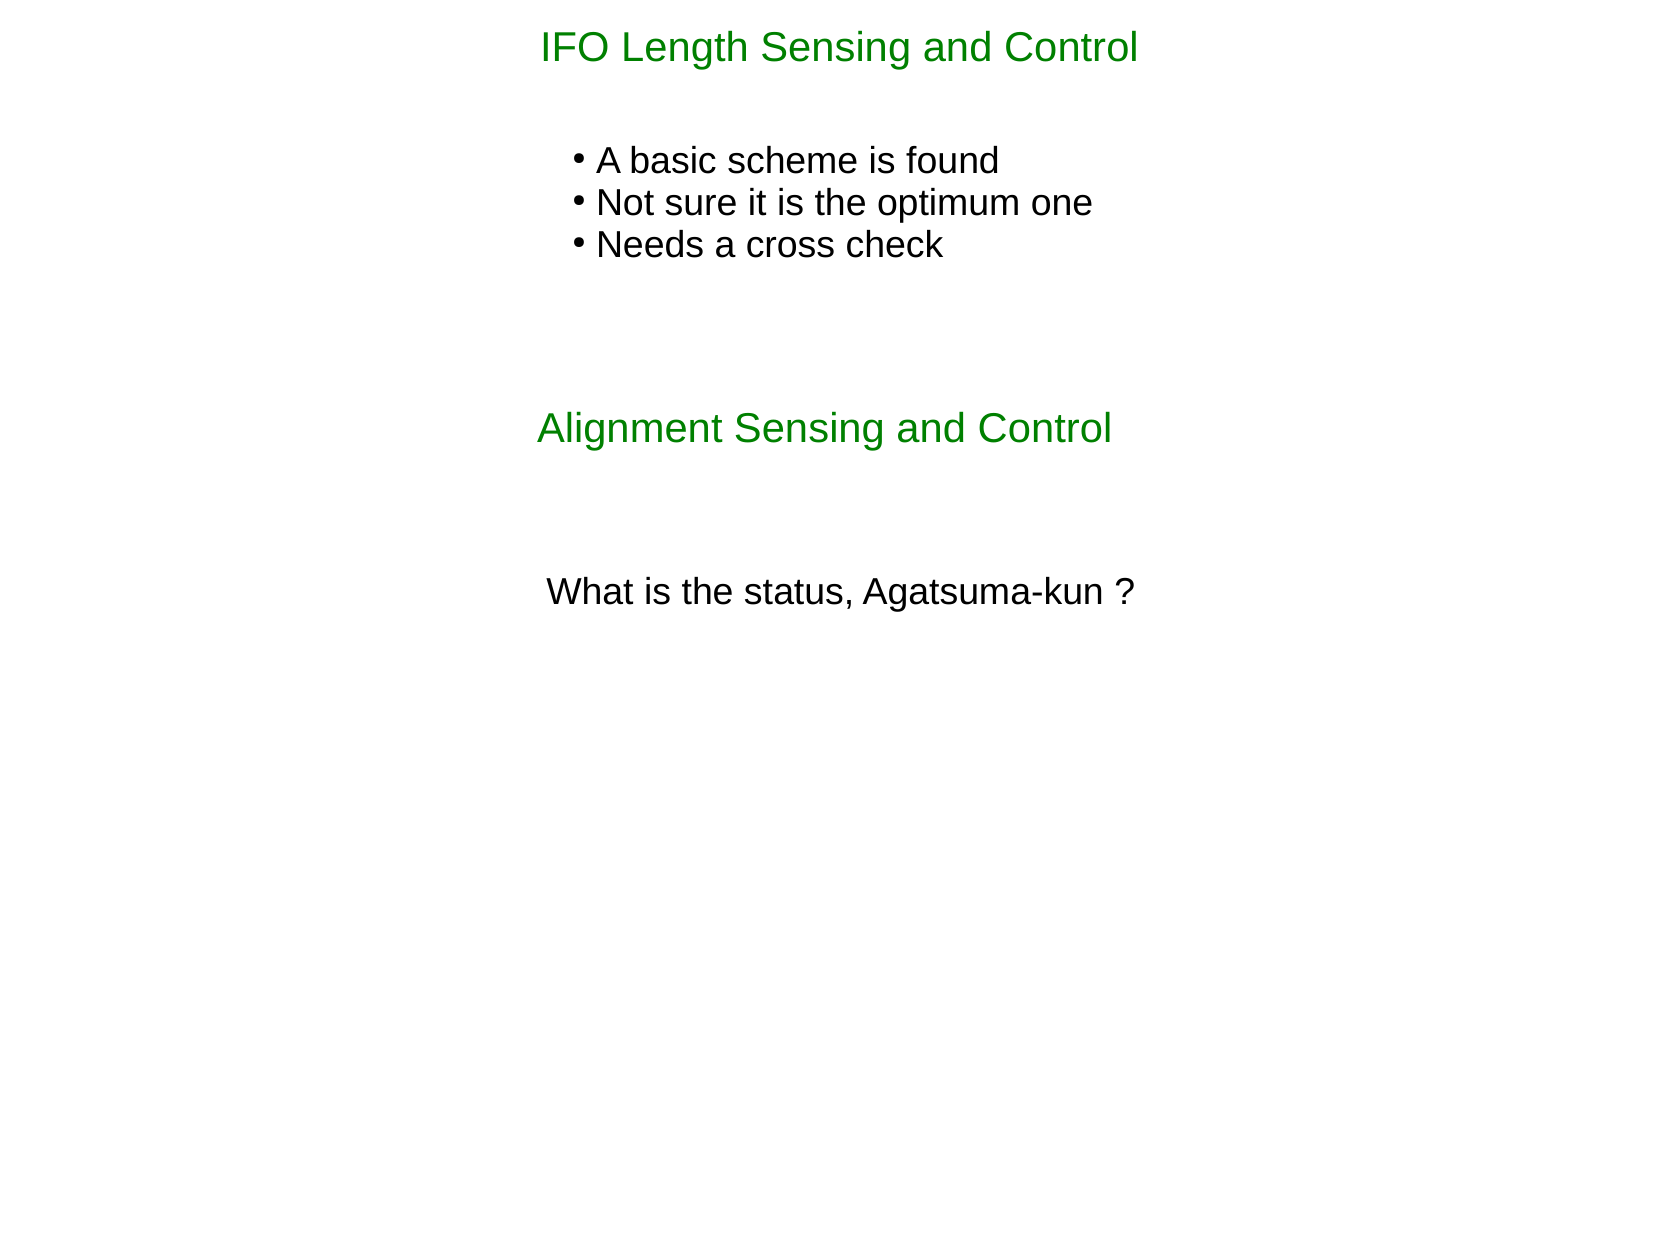

IFO Length Sensing and Control
 A basic scheme is found
 Not sure it is the optimum one
 Needs a cross check
Alignment Sensing and Control
What is the status, Agatsuma-kun ?